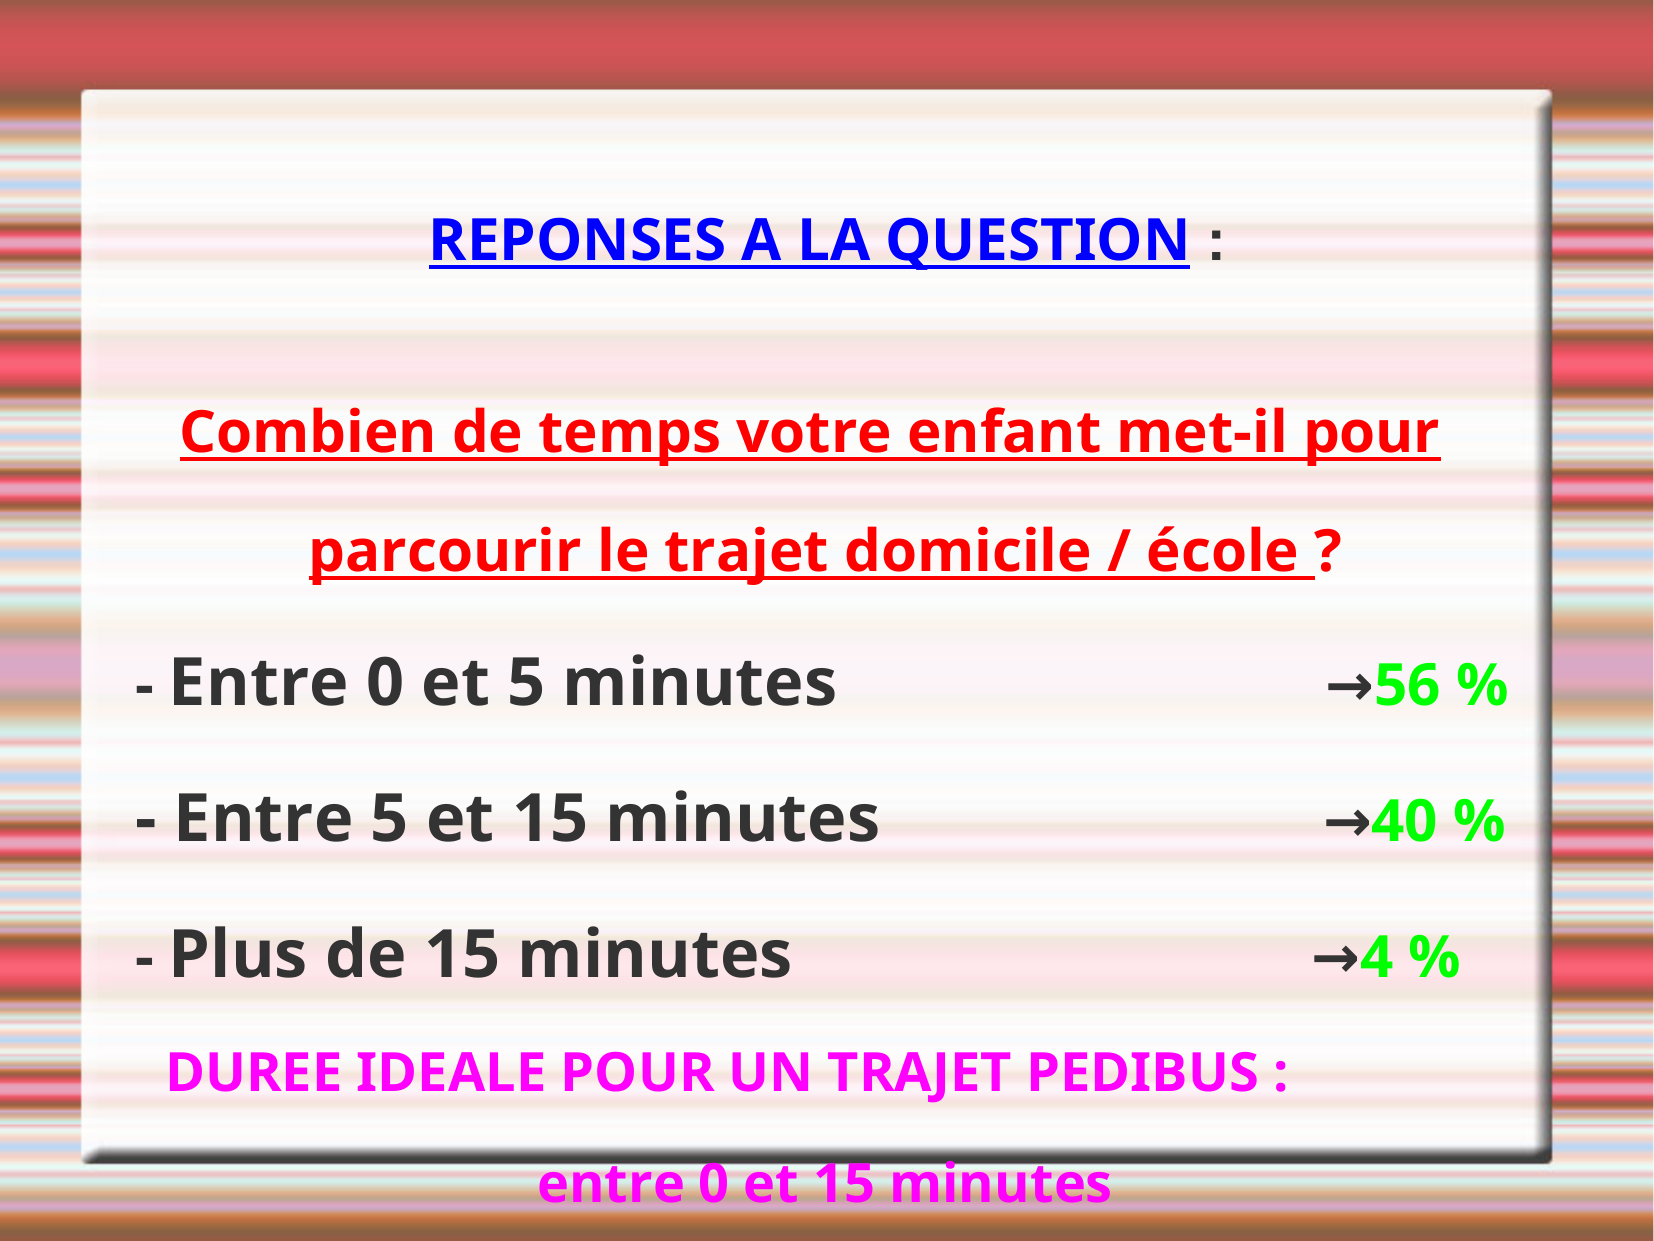

# REPONSES A LA QUESTION :
Combien de temps votre enfant met-il pour parcourir le trajet domicile / école ?
- Entre 0 et 5 minutes →56 %
- Entre 5 et 15 minutes   →40 %
- Plus de 15 minutes   →4 %
DUREE IDEALE POUR UN TRAJET PEDIBUS : entre 0 et 15 minutes